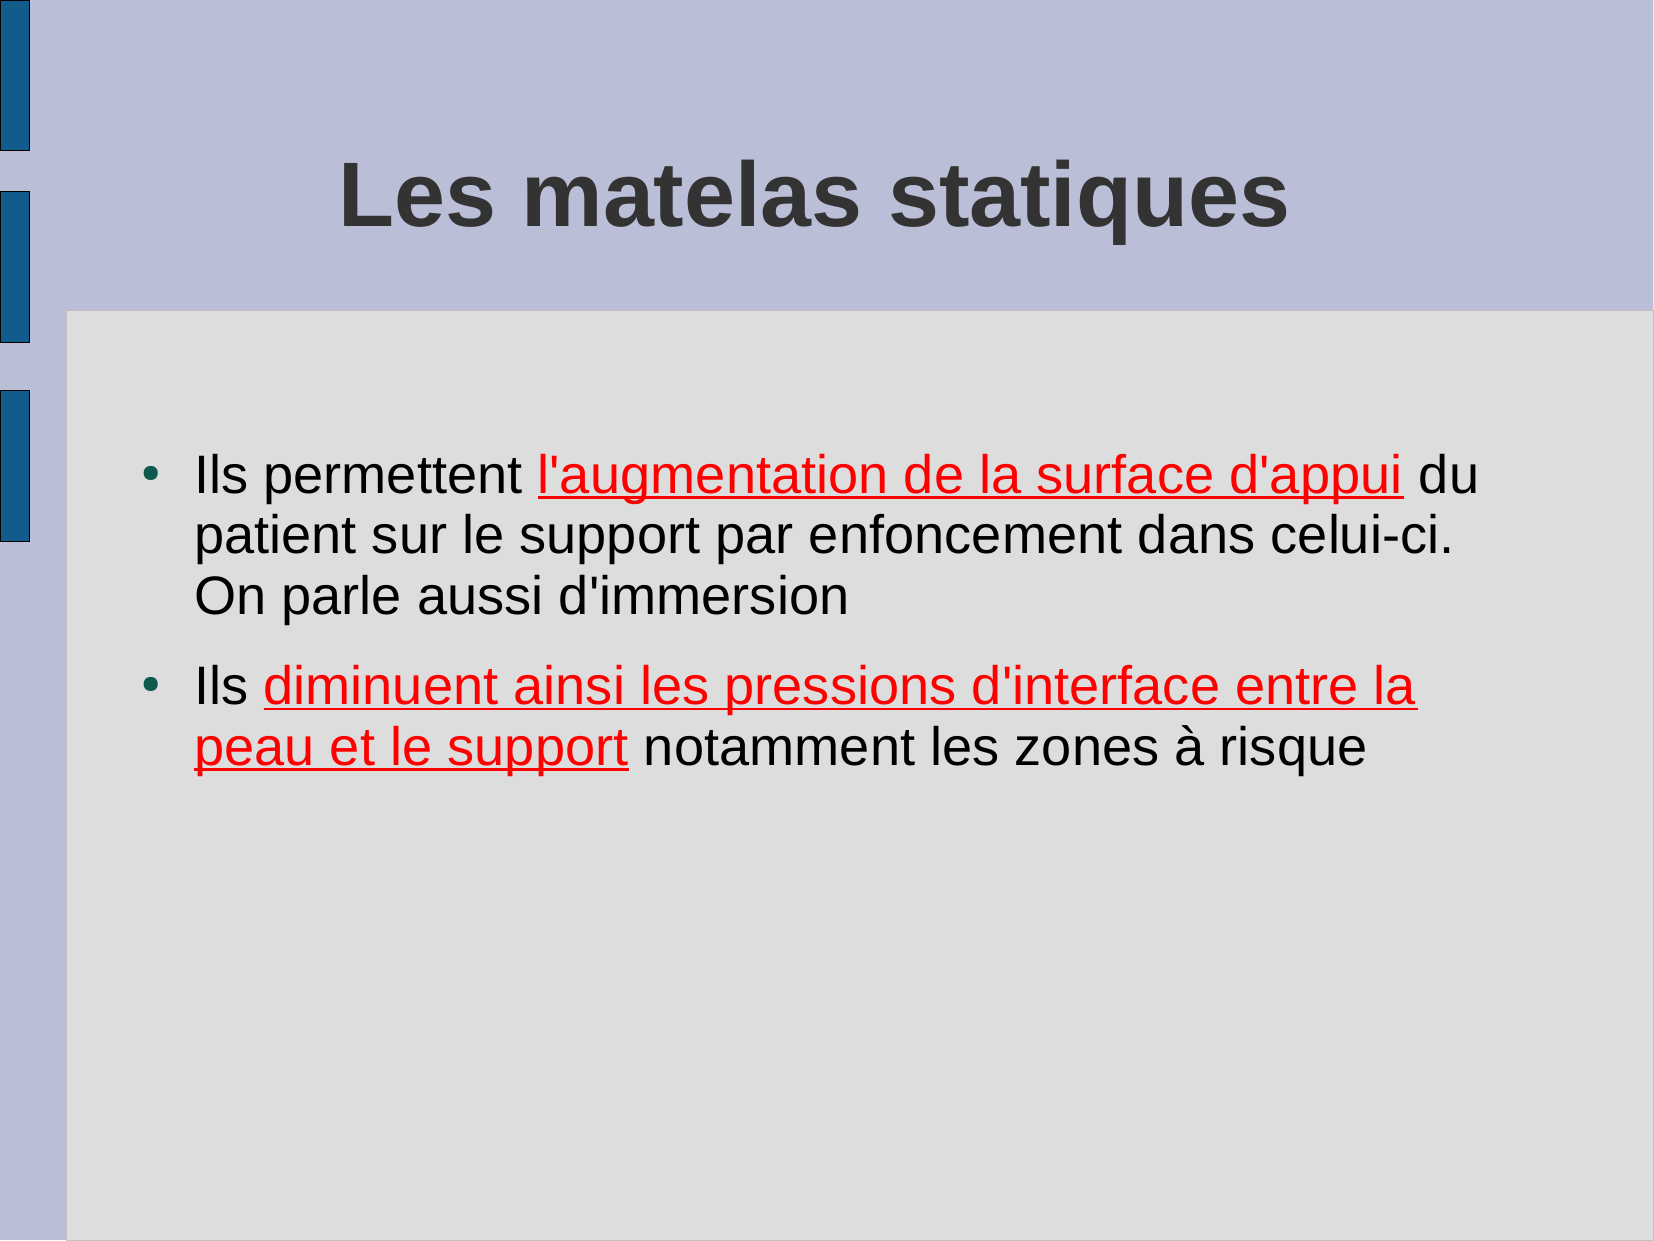

# Les matelas statiques
Ils permettent l'augmentation de la surface d'appui du patient sur le support par enfoncement dans celui-ci. On parle aussi d'immersion
Ils diminuent ainsi les pressions d'interface entre la peau et le support notamment les zones à risque